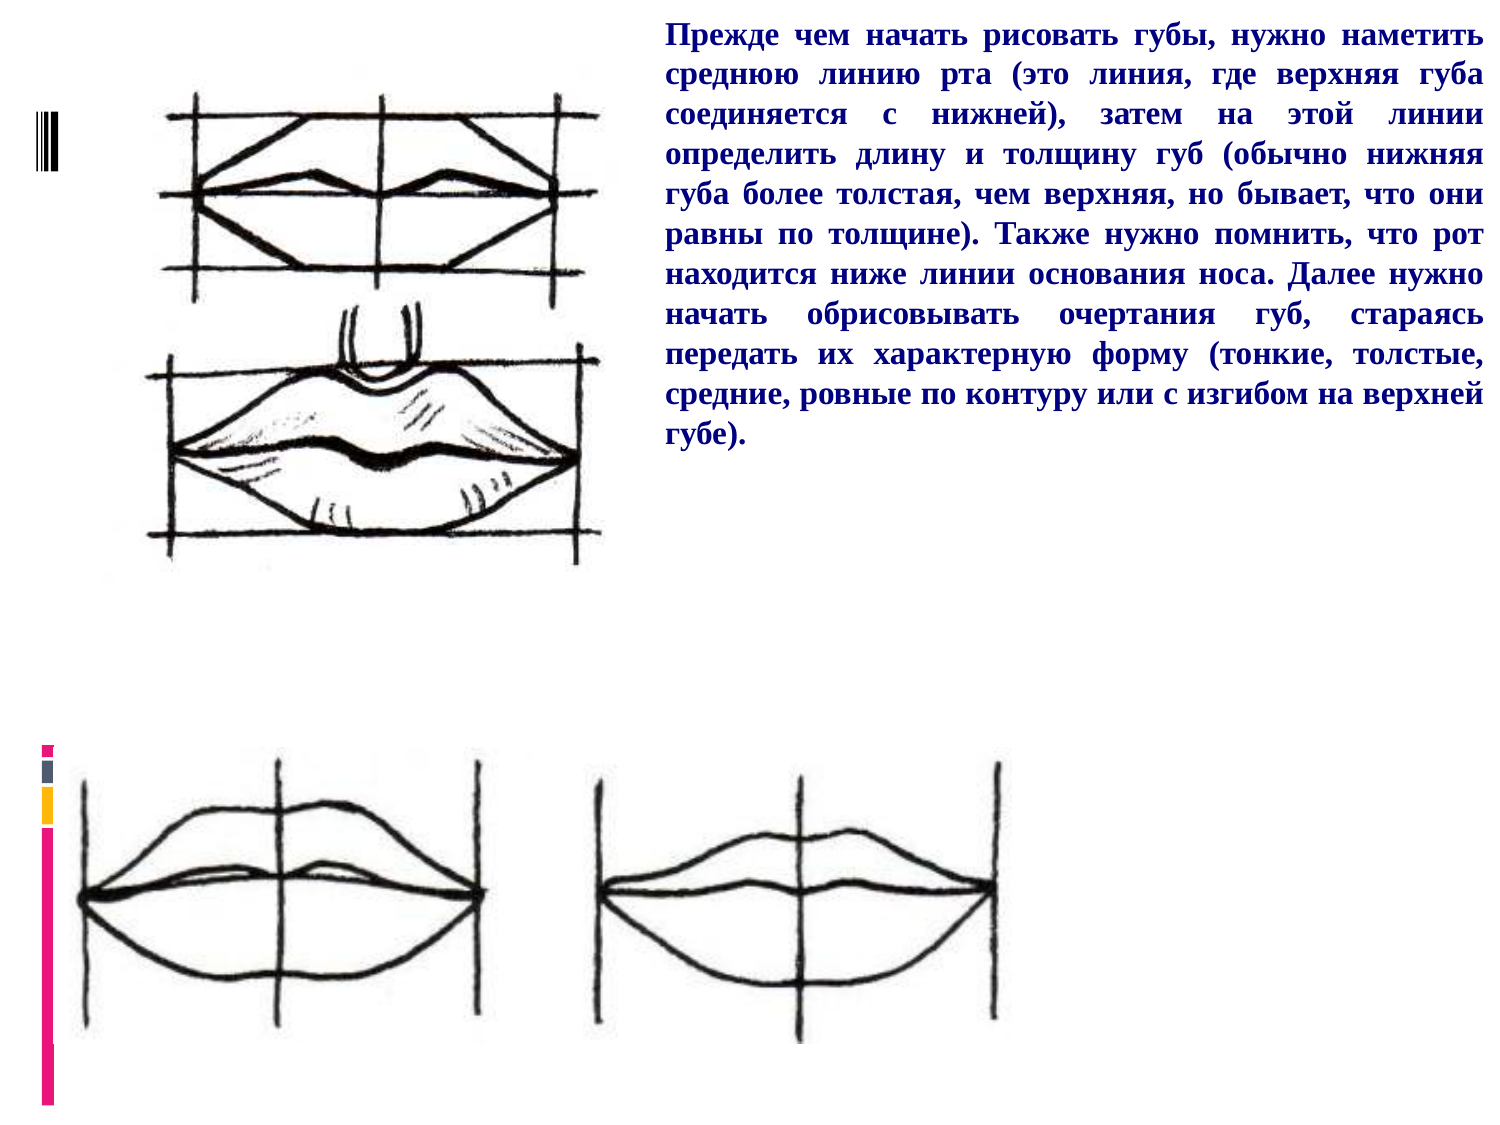

Прежде чем начать рисовать губы, нужно наметить среднюю линию рта (это линия, где верхняя губа соединяется с нижней), затем на этой линии определить длину и толщину губ (обычно нижняя губа более толстая, чем верхняя, но бывает, что они равны по толщине). Также нужно помнить, что рот находится ниже линии основания носа. Далее нужно начать обрисовывать очертания губ, стараясь передать их характерную форму (тонкие, толстые, средние, ровные по контуру или с изгибом на верхней губе).
# Рисуем губы